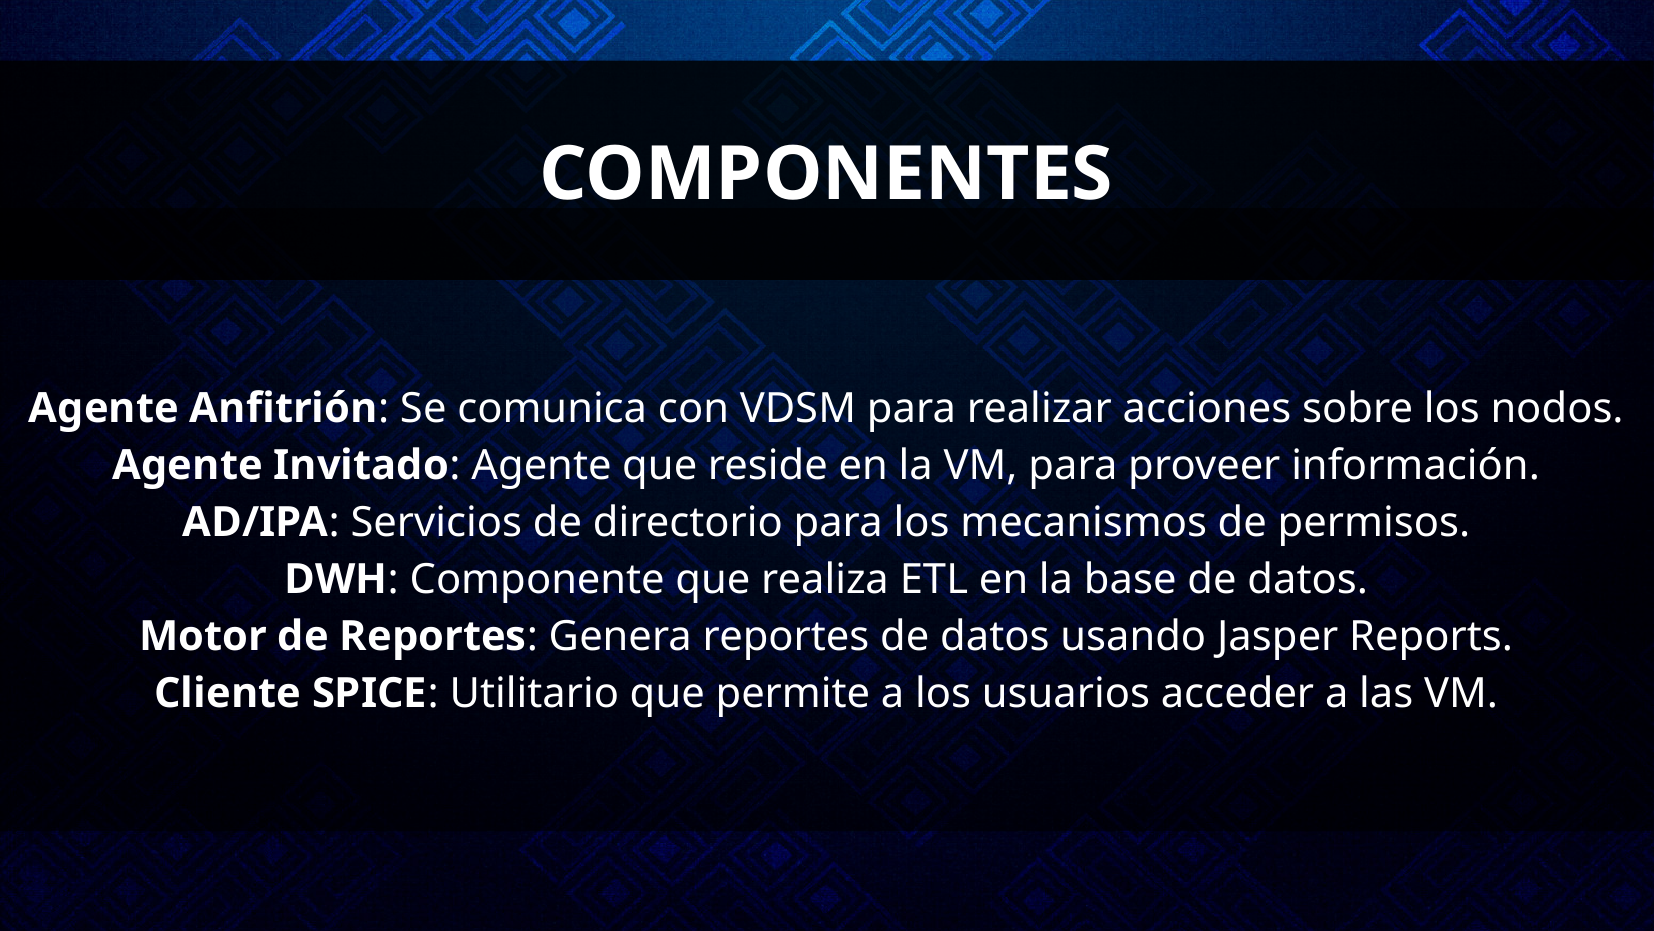

COMPONENTES
Agente Anfitrión: Se comunica con VDSM para realizar acciones sobre los nodos.
Agente Invitado: Agente que reside en la VM, para proveer información.
AD/IPA: Servicios de directorio para los mecanismos de permisos.
DWH: Componente que realiza ETL en la base de datos.
Motor de Reportes: Genera reportes de datos usando Jasper Reports.
Cliente SPICE: Utilitario que permite a los usuarios acceder a las VM.